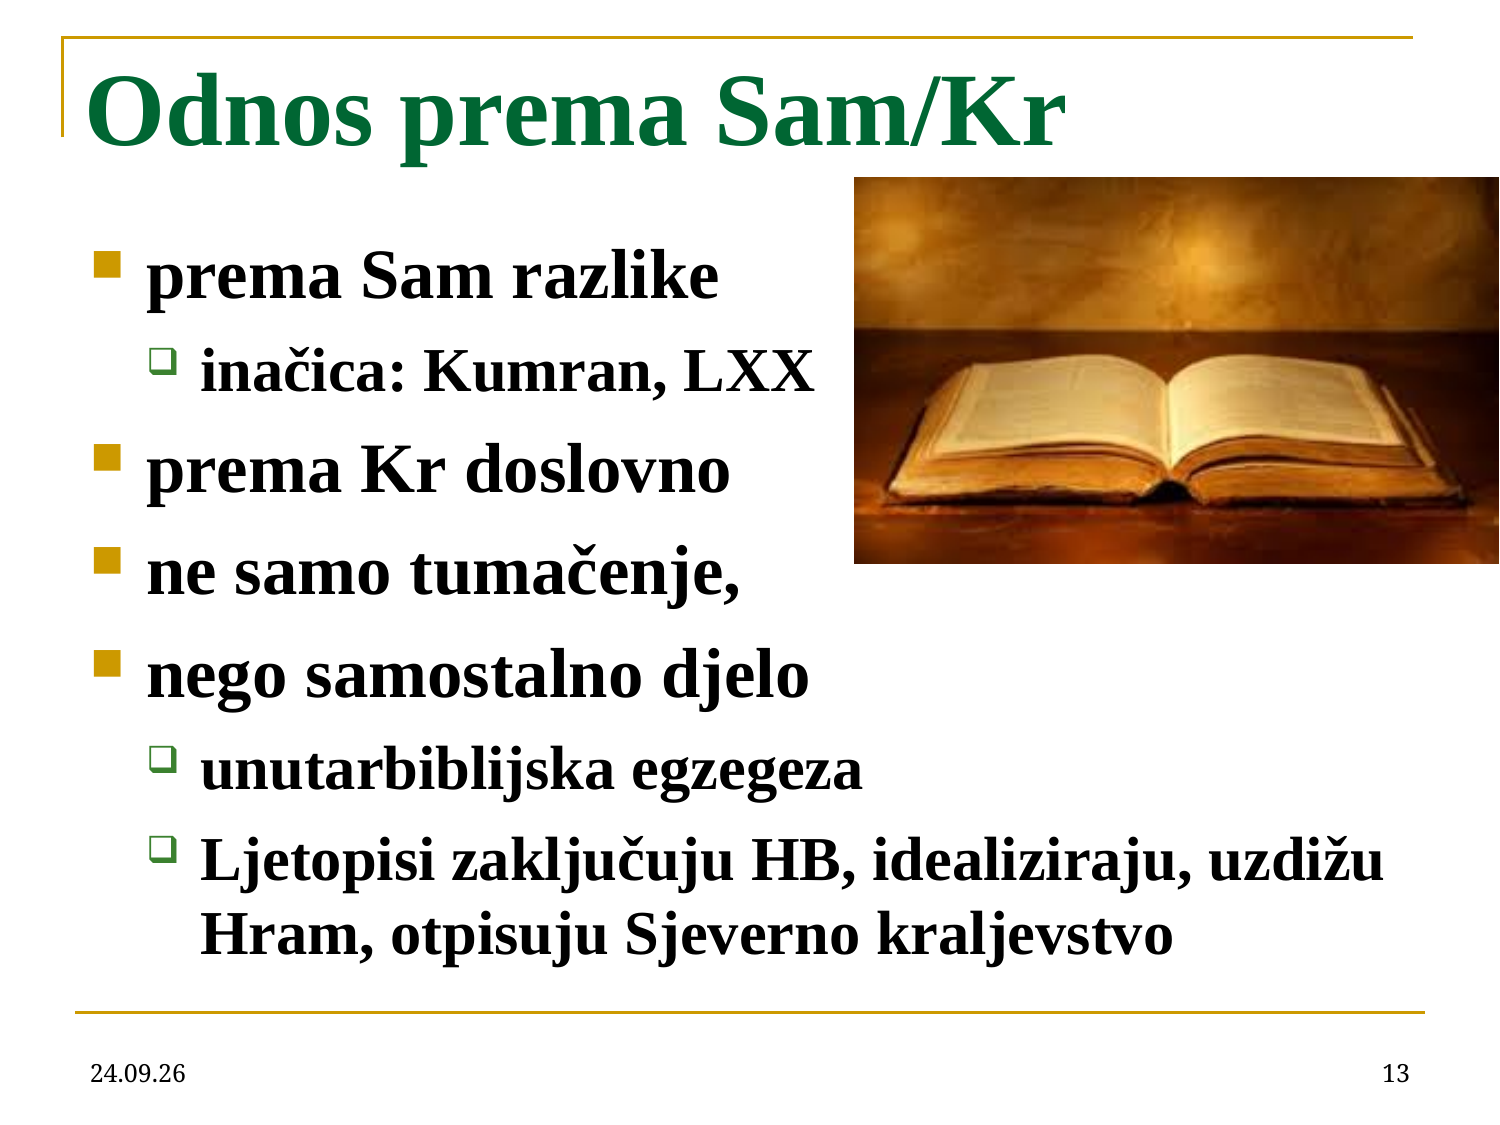

# Odnos prema Sam/Kr
prema Sam razlike
inačica: Kumran, LXX
prema Kr doslovno
ne samo tumačenje,
nego samostalno djelo
unutarbiblijska egzegeza
Ljetopisi zaključuju HB, idealiziraju, uzdižu Hram, otpisuju Sjeverno kraljevstvo